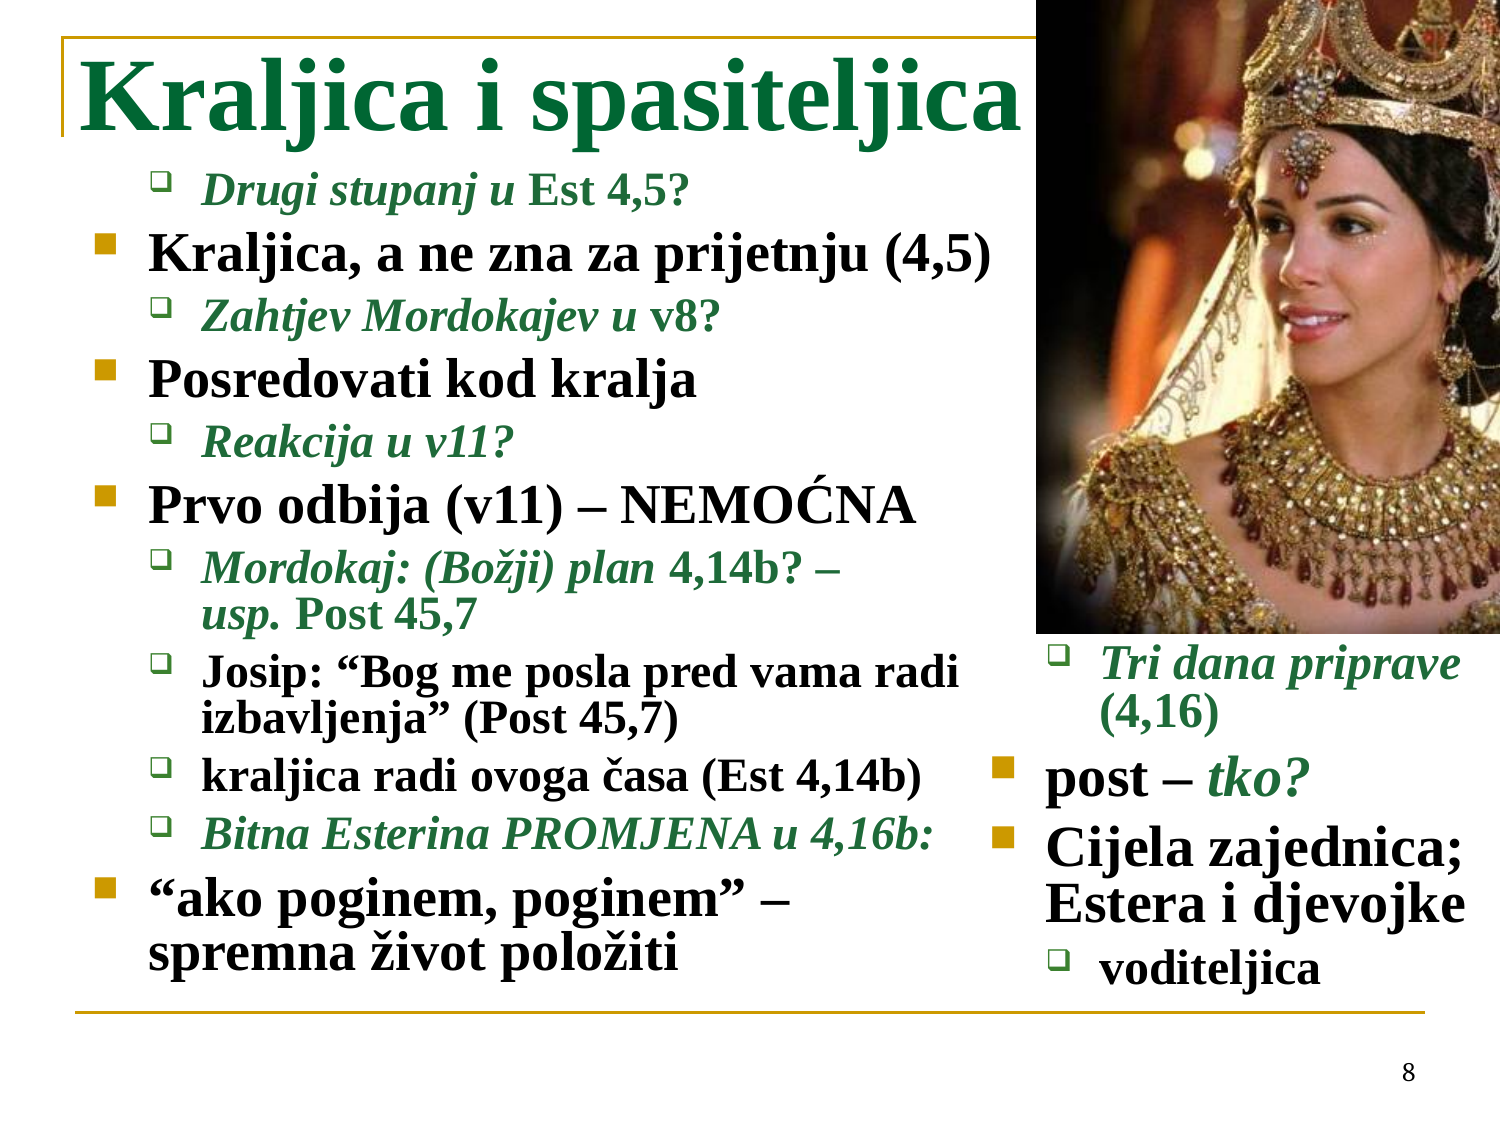

# Kraljica i spasiteljica
Drugi stupanj u Est 4,5?
Kraljica, a ne zna za prijetnju (4,5)
Zahtjev Mordokajev u v8?
Posredovati kod kralja
Reakcija u v11?
Prvo odbija (v11) – NEMOĆNA
Mordokaj: (Božji) plan 4,14b? –
usp. Post 45,7
Josip: “Bog me posla pred vama radi izbavljenja” (Post 45,7)
kraljica radi ovoga časa (Est 4,14b)
Bitna Esterina PROMJENA u 4,16b:
“ako poginem, poginem” – spremna život položiti
Tri dana priprave (4,16)
post – tko?
Cijela zajednica; Estera i djevojke
voditeljica